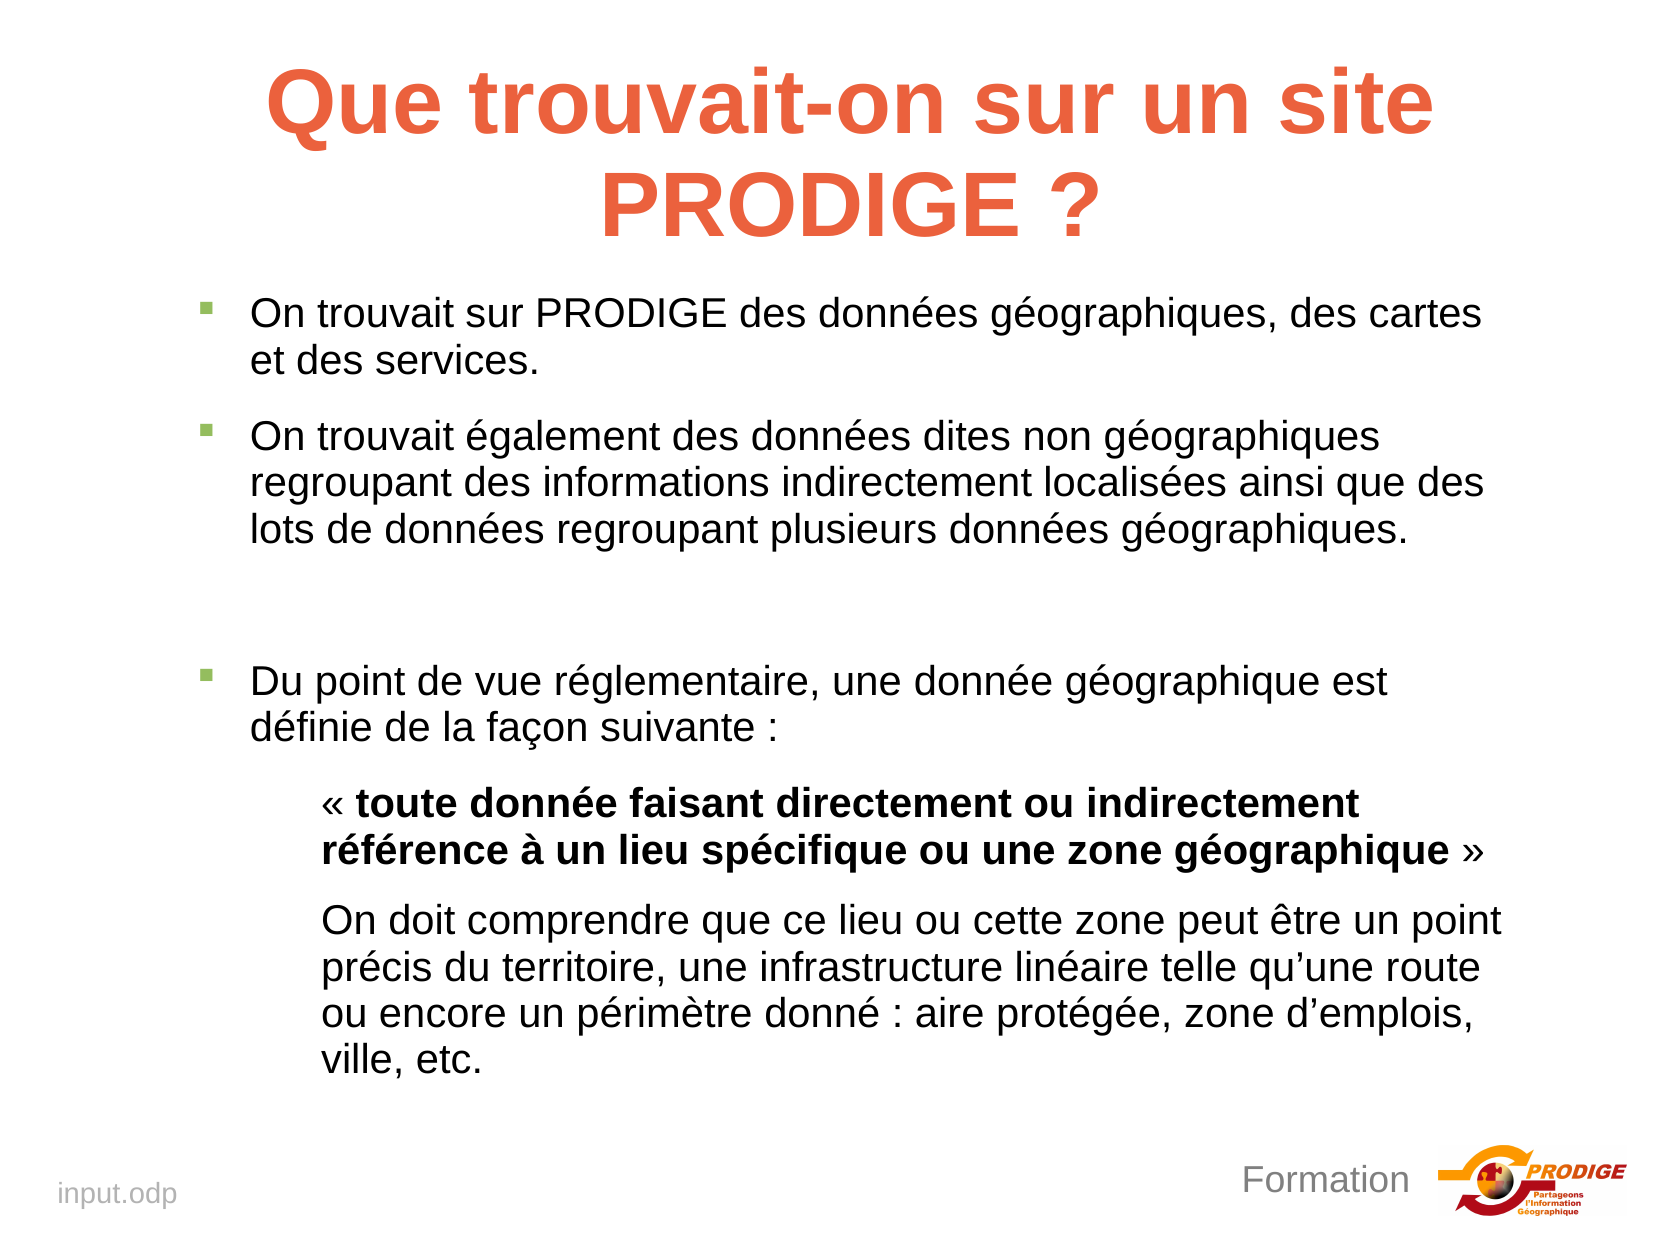

# Que trouvait-on sur un site PRODIGE ?
On trouvait sur PRODIGE des données géographiques, des cartes et des services.
On trouvait également des données dites non géographiques regroupant des informations indirectement localisées ainsi que des lots de données regroupant plusieurs données géographiques.
Du point de vue réglementaire, une donnée géographique est définie de la façon suivante :
« toute donnée faisant directement ou indirectement référence à un lieu spécifique ou une zone géographique »
On doit comprendre que ce lieu ou cette zone peut être un point précis du territoire, une infrastructure linéaire telle qu’une route ou encore un périmètre donné : aire protégée, zone d’emplois, ville, etc.